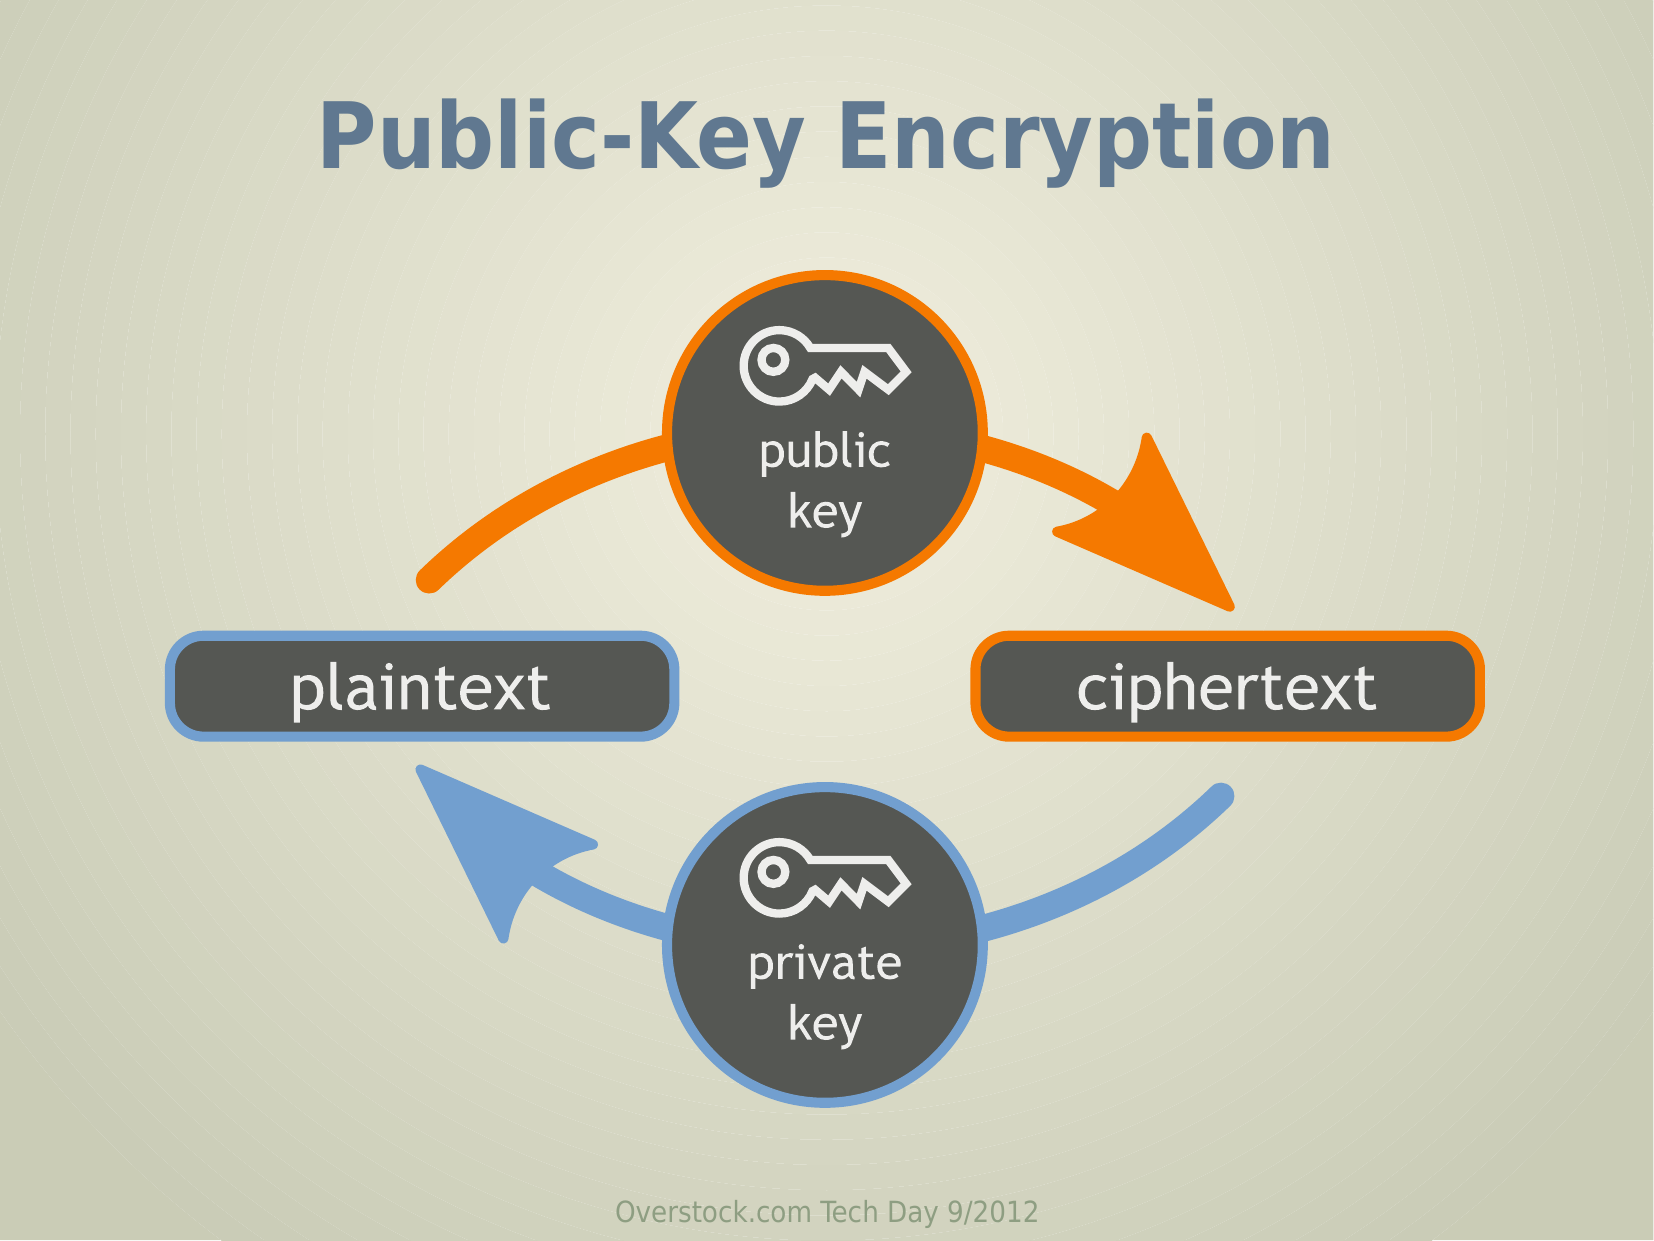

# Public-Key Encryption
Overstock.com Tech Day 9/2012